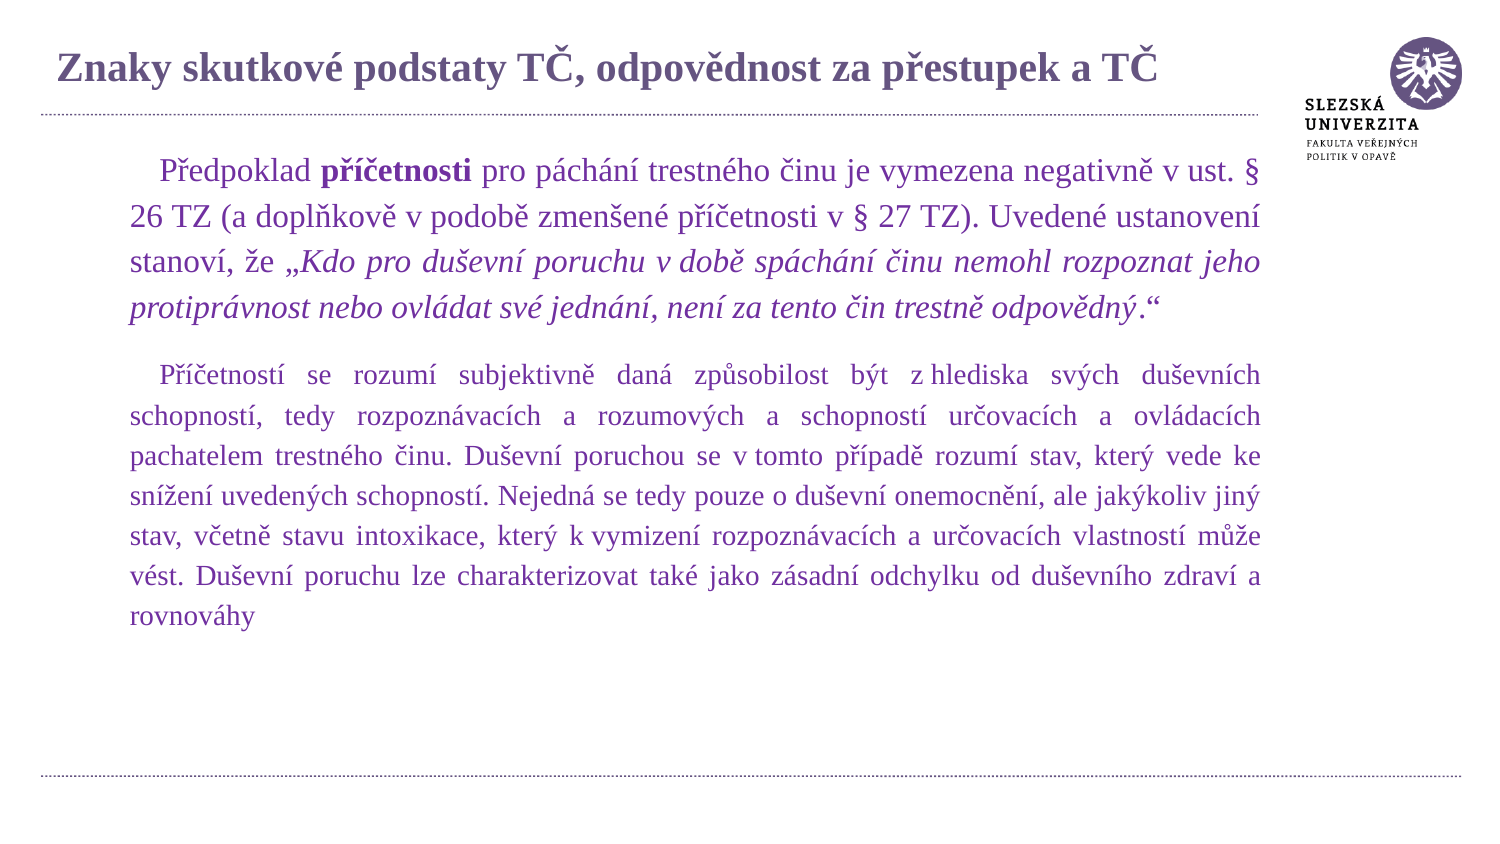

# Znaky skutkové podstaty TČ, odpovědnost za přestupek a TČ
Předpoklad příčetnosti pro páchání trestného činu je vymezena negativně v ust. § 26 TZ (a doplňkově v podobě zmenšené příčetnosti v § 27 TZ). Uvedené ustanovení stanoví, že „Kdo pro duševní poruchu v době spáchání činu nemohl rozpoznat jeho protiprávnost nebo ovládat své jednání, není za tento čin trestně odpovědný.“
Příčetností se rozumí subjektivně daná způsobilost být z hlediska svých duševních schopností, tedy rozpoznávacích a rozumových a schopností určovacích a ovládacích pachatelem trestného činu. Duševní poruchou se v tomto případě rozumí stav, který vede ke snížení uvedených schopností. Nejedná se tedy pouze o duševní onemocnění, ale jakýkoliv jiný stav, včetně stavu intoxikace, který k vymizení rozpoznávacích a určovacích vlastností může vést. Duševní poruchu lze charakterizovat také jako zásadní odchylku od duševního zdraví a rovnováhy